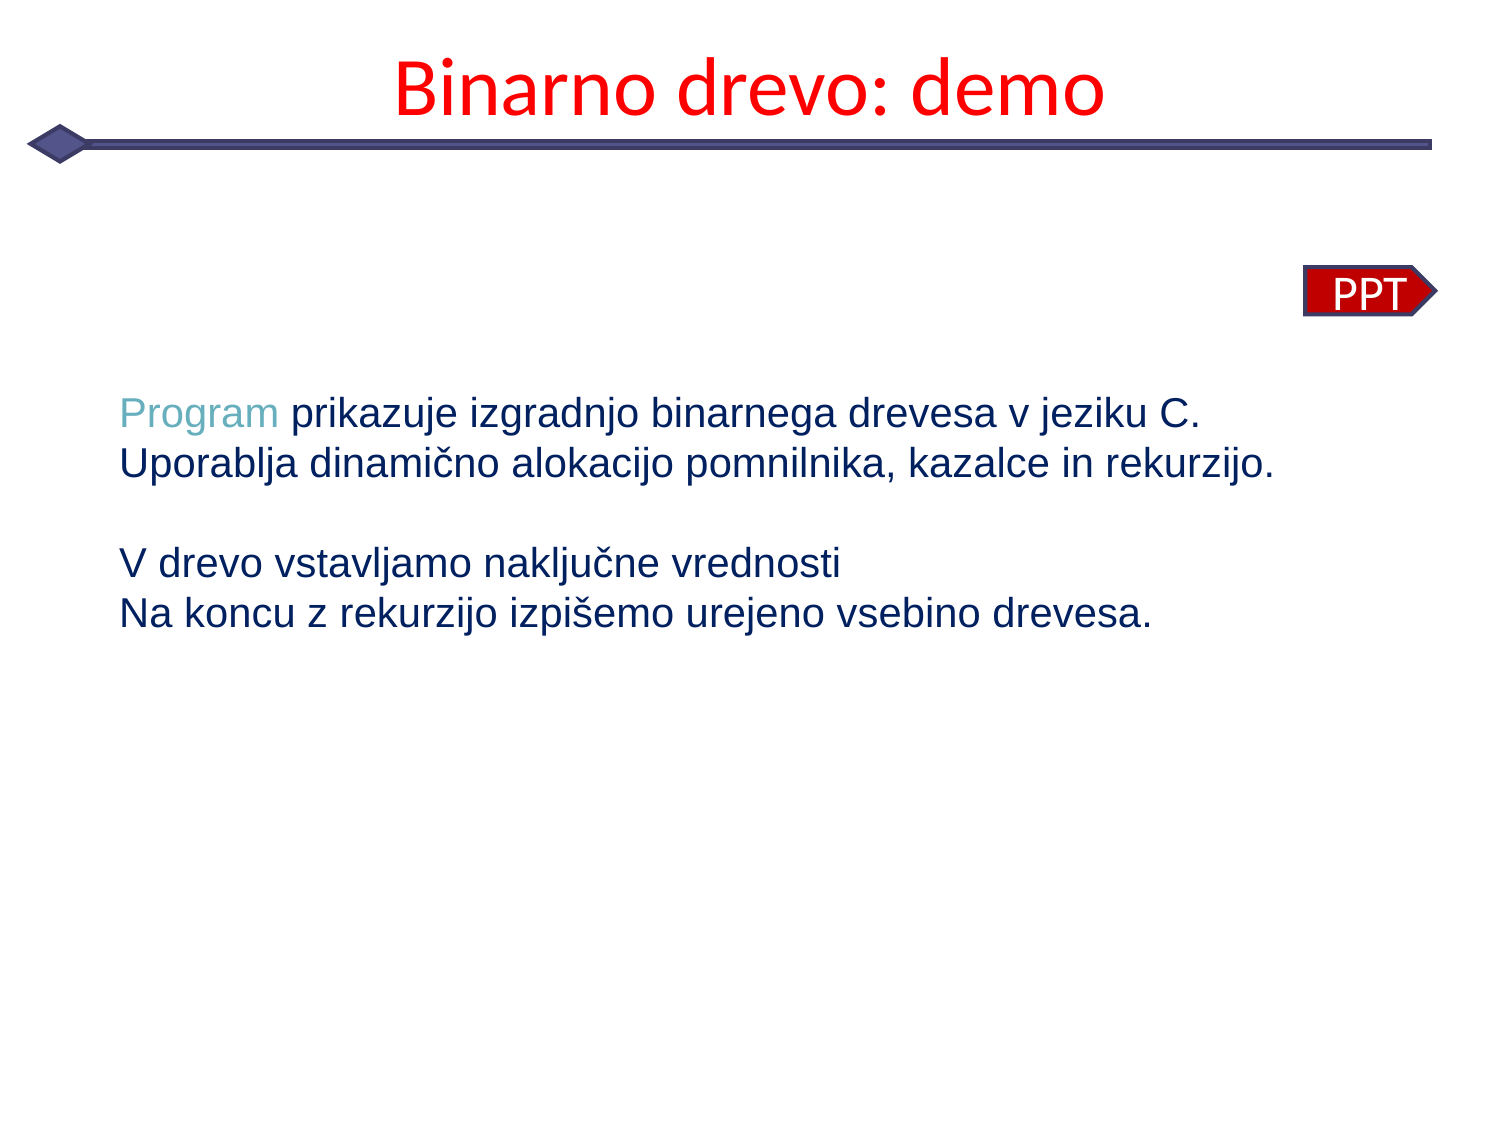

# Binarno drevo: demo
PPT
Program prikazuje izgradnjo binarnega drevesa v jeziku C.
Uporablja dinamično alokacijo pomnilnika, kazalce in rekurzijo.
V drevo vstavljamo naključne vrednosti
Na koncu z rekurzijo izpišemo urejeno vsebino drevesa.